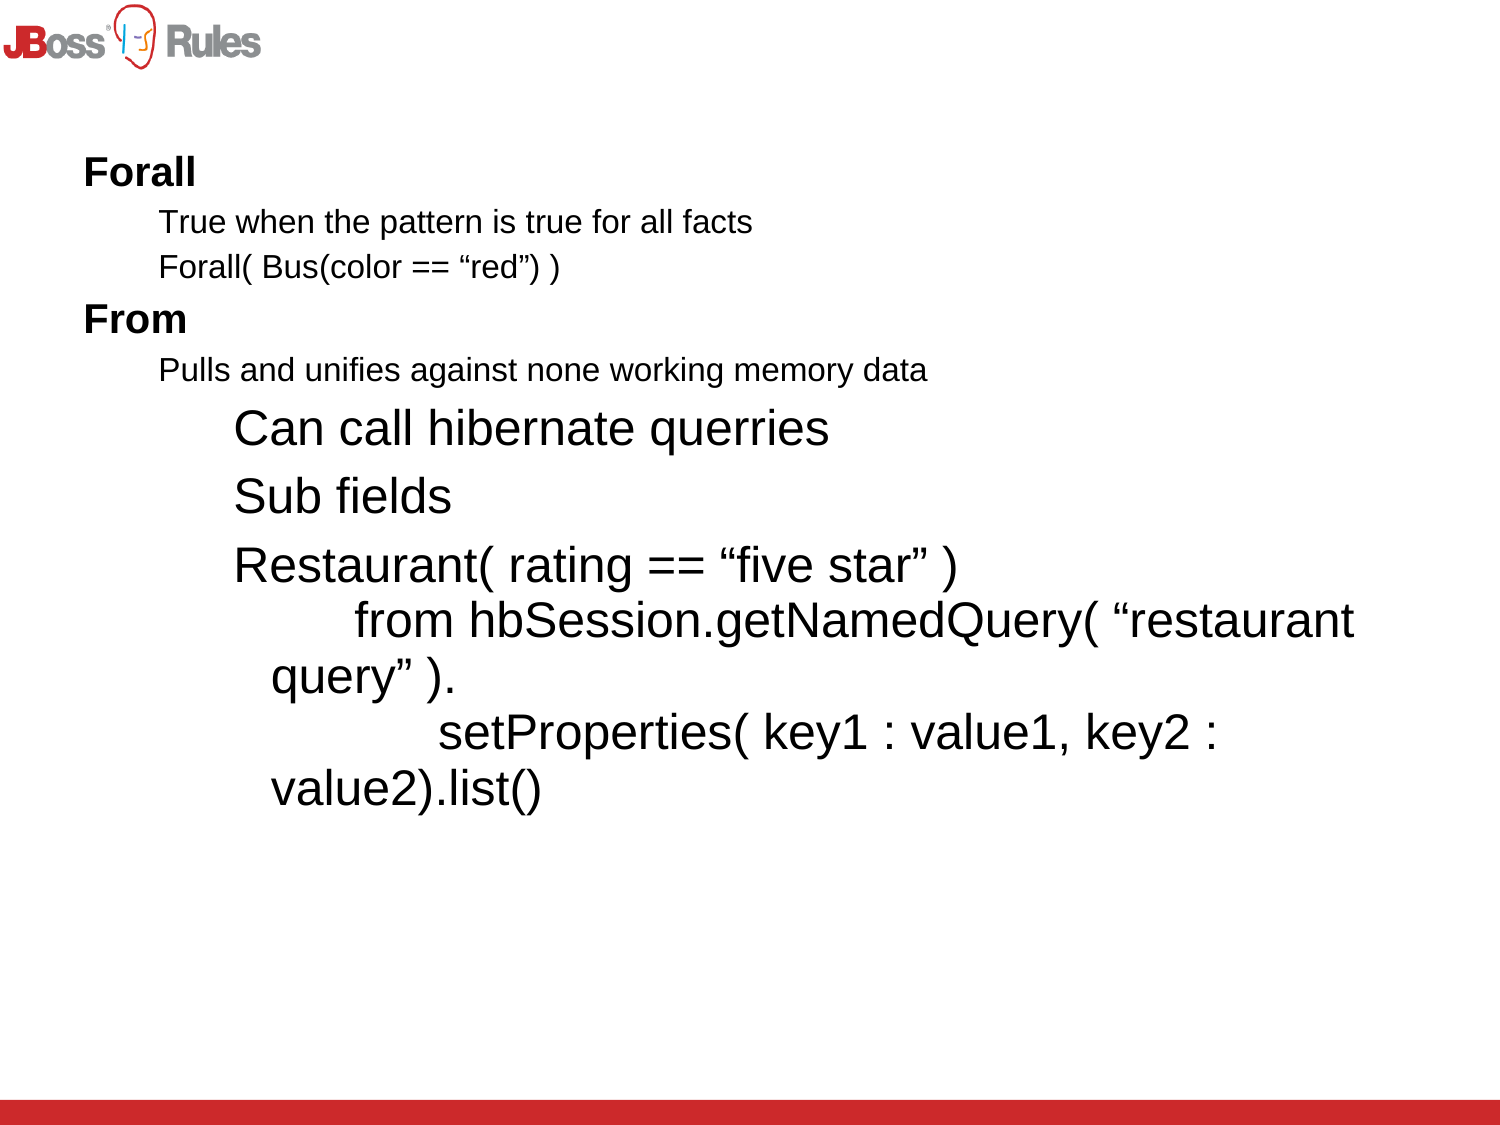

# Forall
True when the pattern is true for all facts
Forall( Bus(color == “red”) )
From
Pulls and unifies against none working memory data
Can call hibernate querries
Sub fields
Restaurant( rating == “five star” )
 from hbSession.getNamedQuery( “restaurant query” ).
 setProperties( key1 : value1, key2 : value2).list()